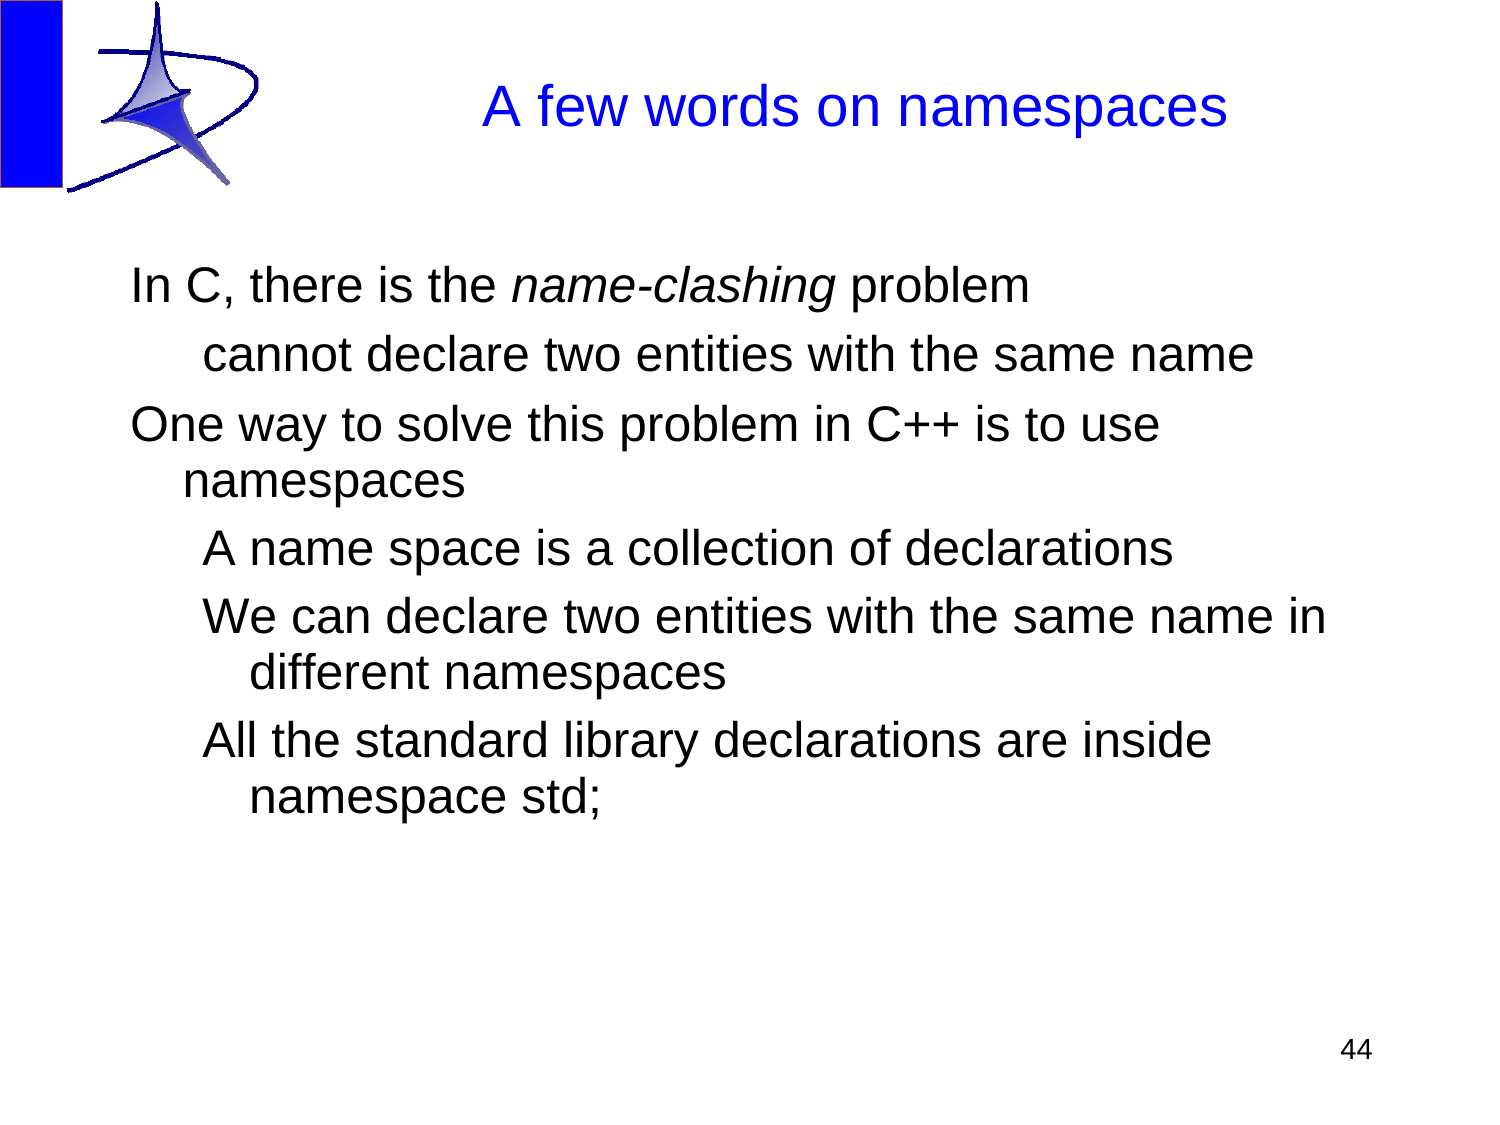

# A few words on namespaces
In C, there is the name-clashing problem
cannot declare two entities with the same name
One way to solve this problem in C++ is to use namespaces
A name space is a collection of declarations
We can declare two entities with the same name in different namespaces
All the standard library declarations are inside namespace std;
44